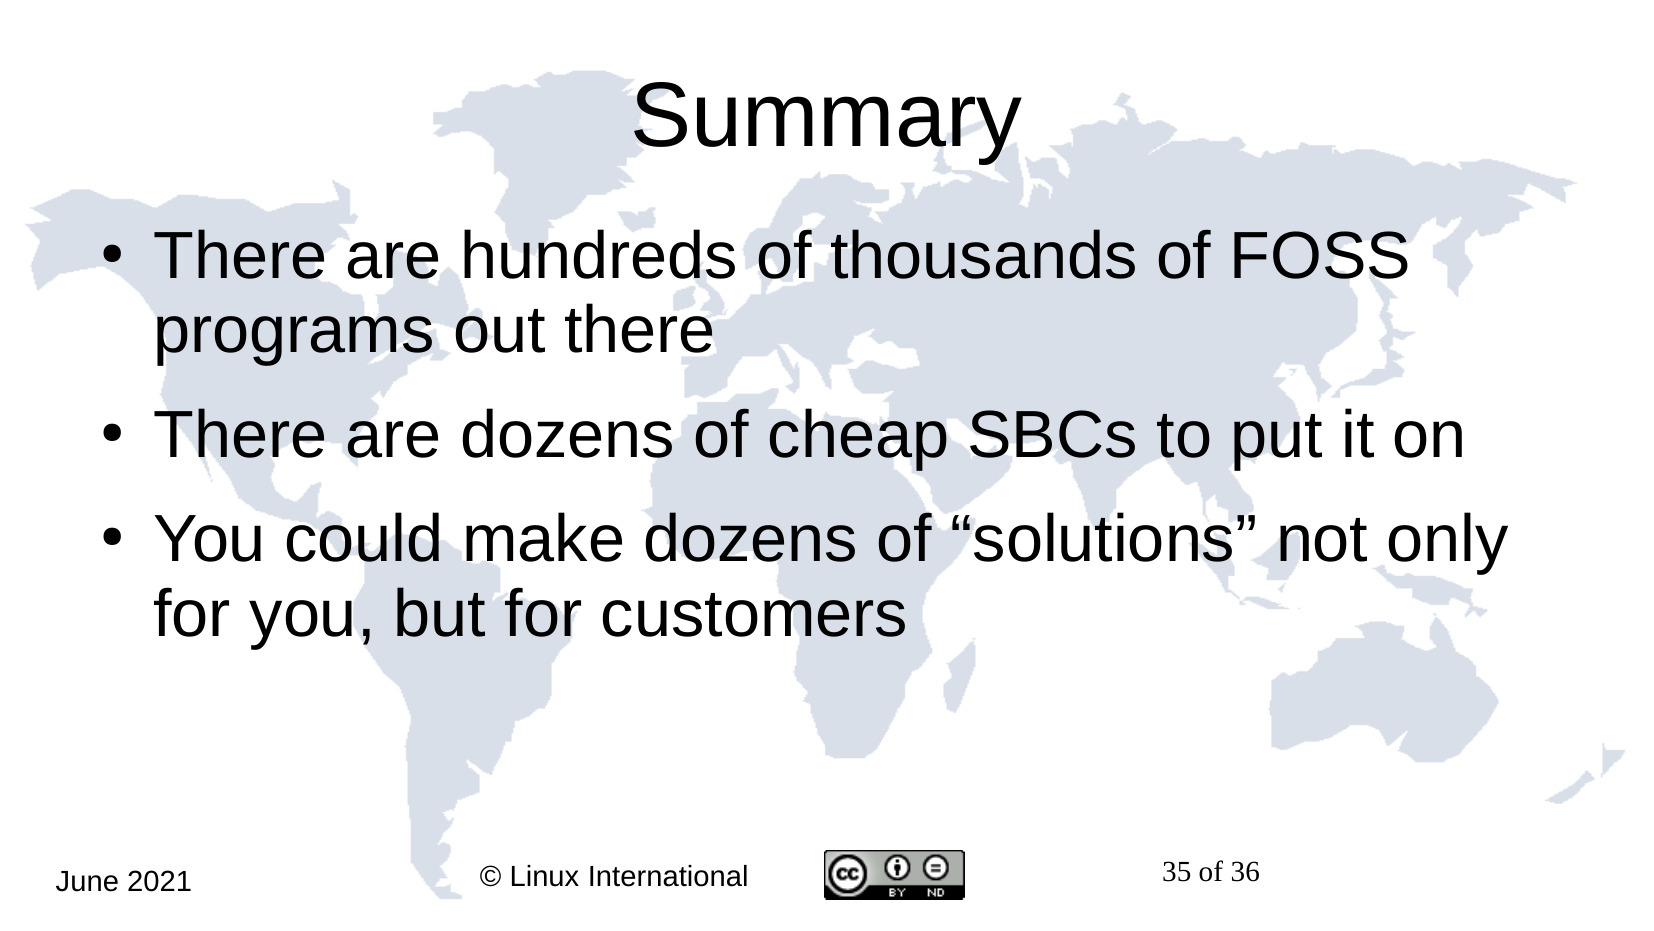

# Summary
There are hundreds of thousands of FOSS programs out there
There are dozens of cheap SBCs to put it on
You could make dozens of “solutions” not only for you, but for customers
35